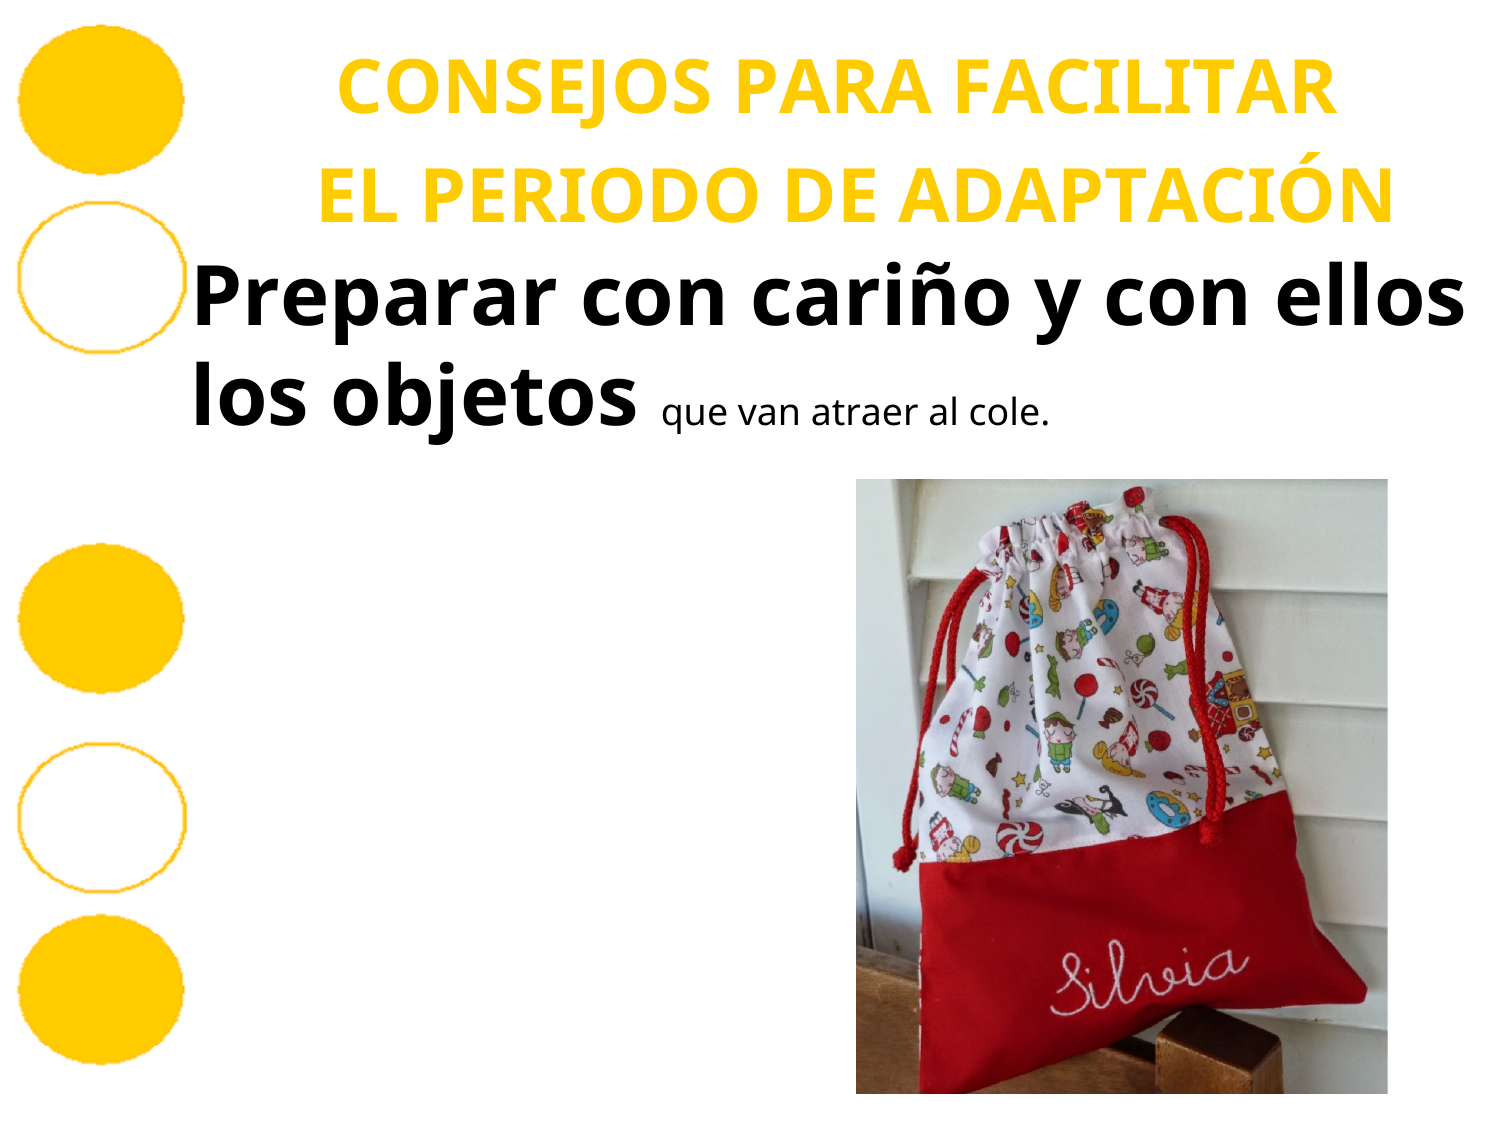

CONSEJOS PARA FACILITAR
EL PERIODO DE ADAPTACIÓN
Preparar con cariño y con ellos
los objetos que van atraer al cole.